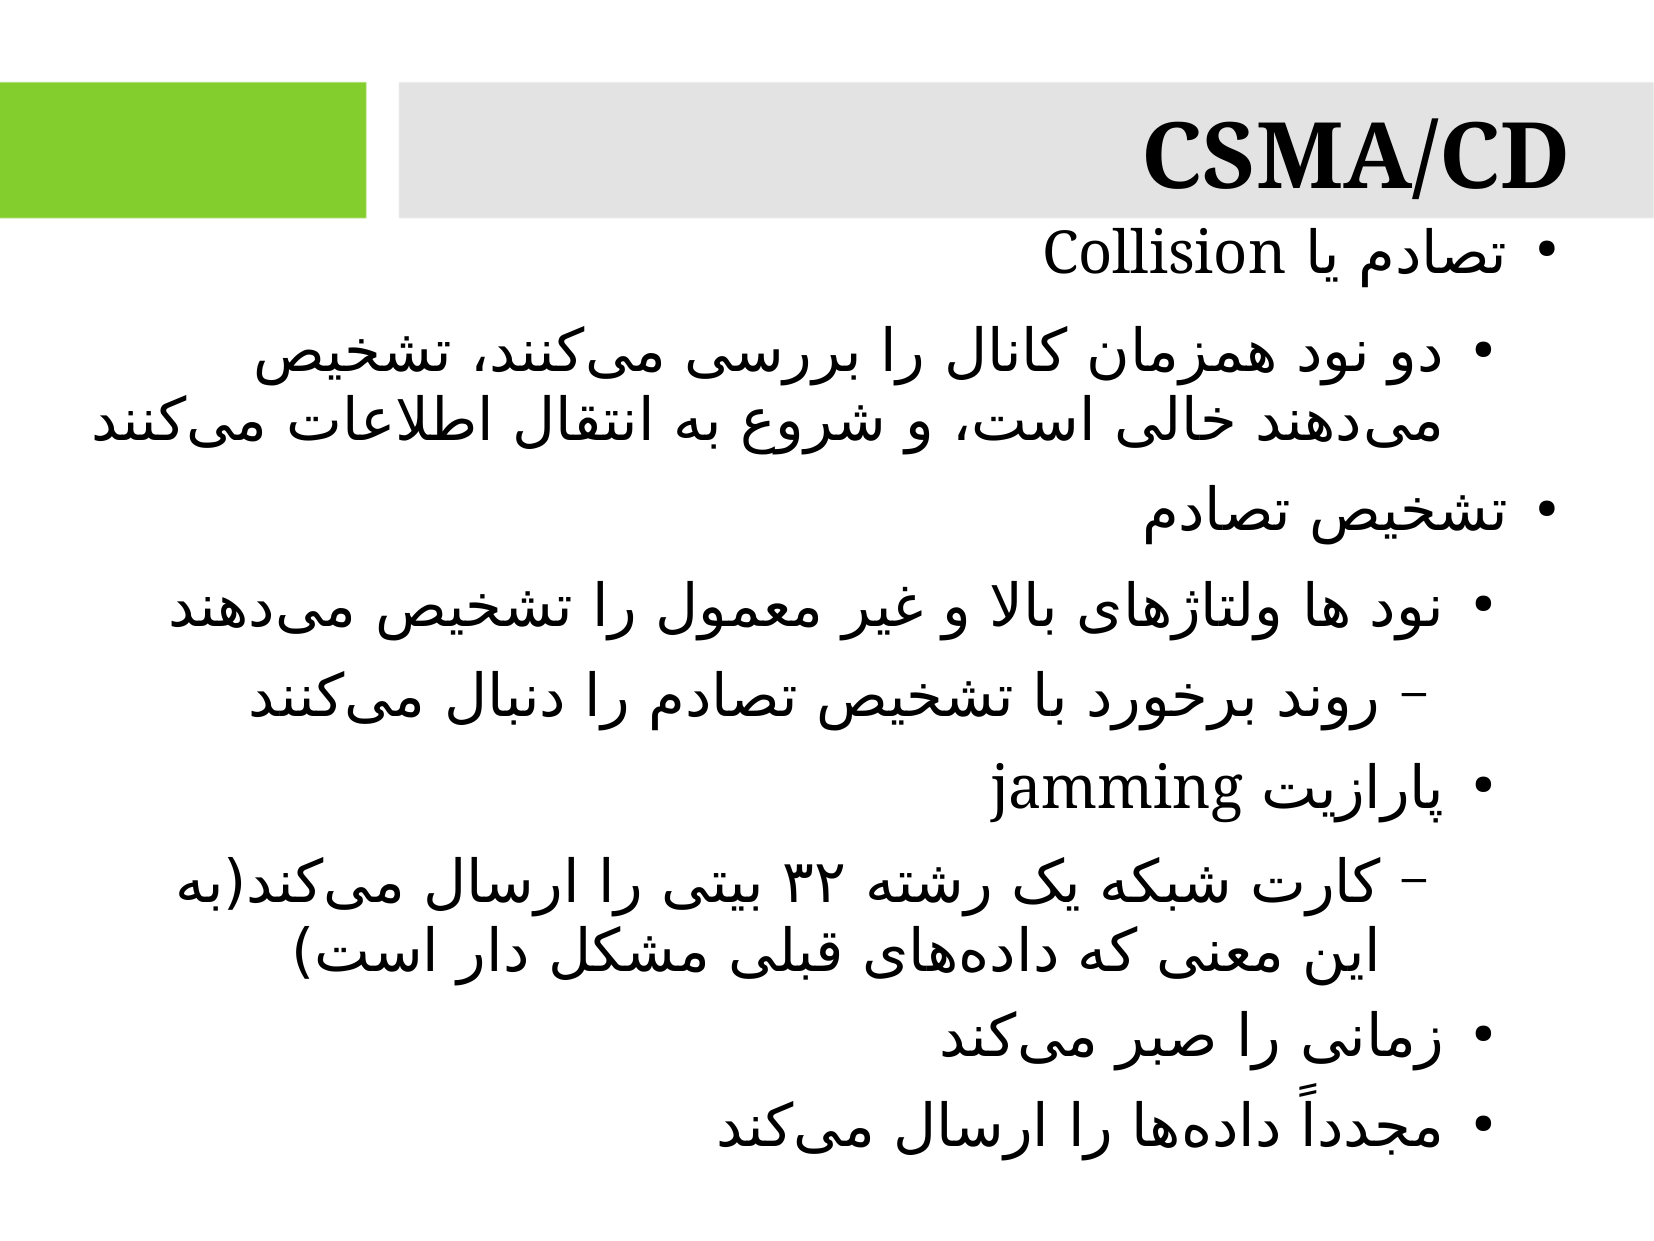

# CSMA/CD
تصادم یا Collision
دو نود همزمان کانال را بررسی می‌کنند، تشخیص می‌دهند خالی است، و شروع به انتقال اطلاعات می‌کنند
تشخیص تصادم
نود ها ولتاژهای بالا و غیر معمول را تشخیص می‌دهند
روند برخورد با تشخیص تصادم را دنبال می‌کنند
پارازیت jamming
کارت شبکه یک رشته ۳۲ بیتی را ارسال می‌کند(به این معنی که داده‌های قبلی مشکل دار است)
زمانی را صبر می‌کند
مجدداً داده‌ها را ارسال می‌کند